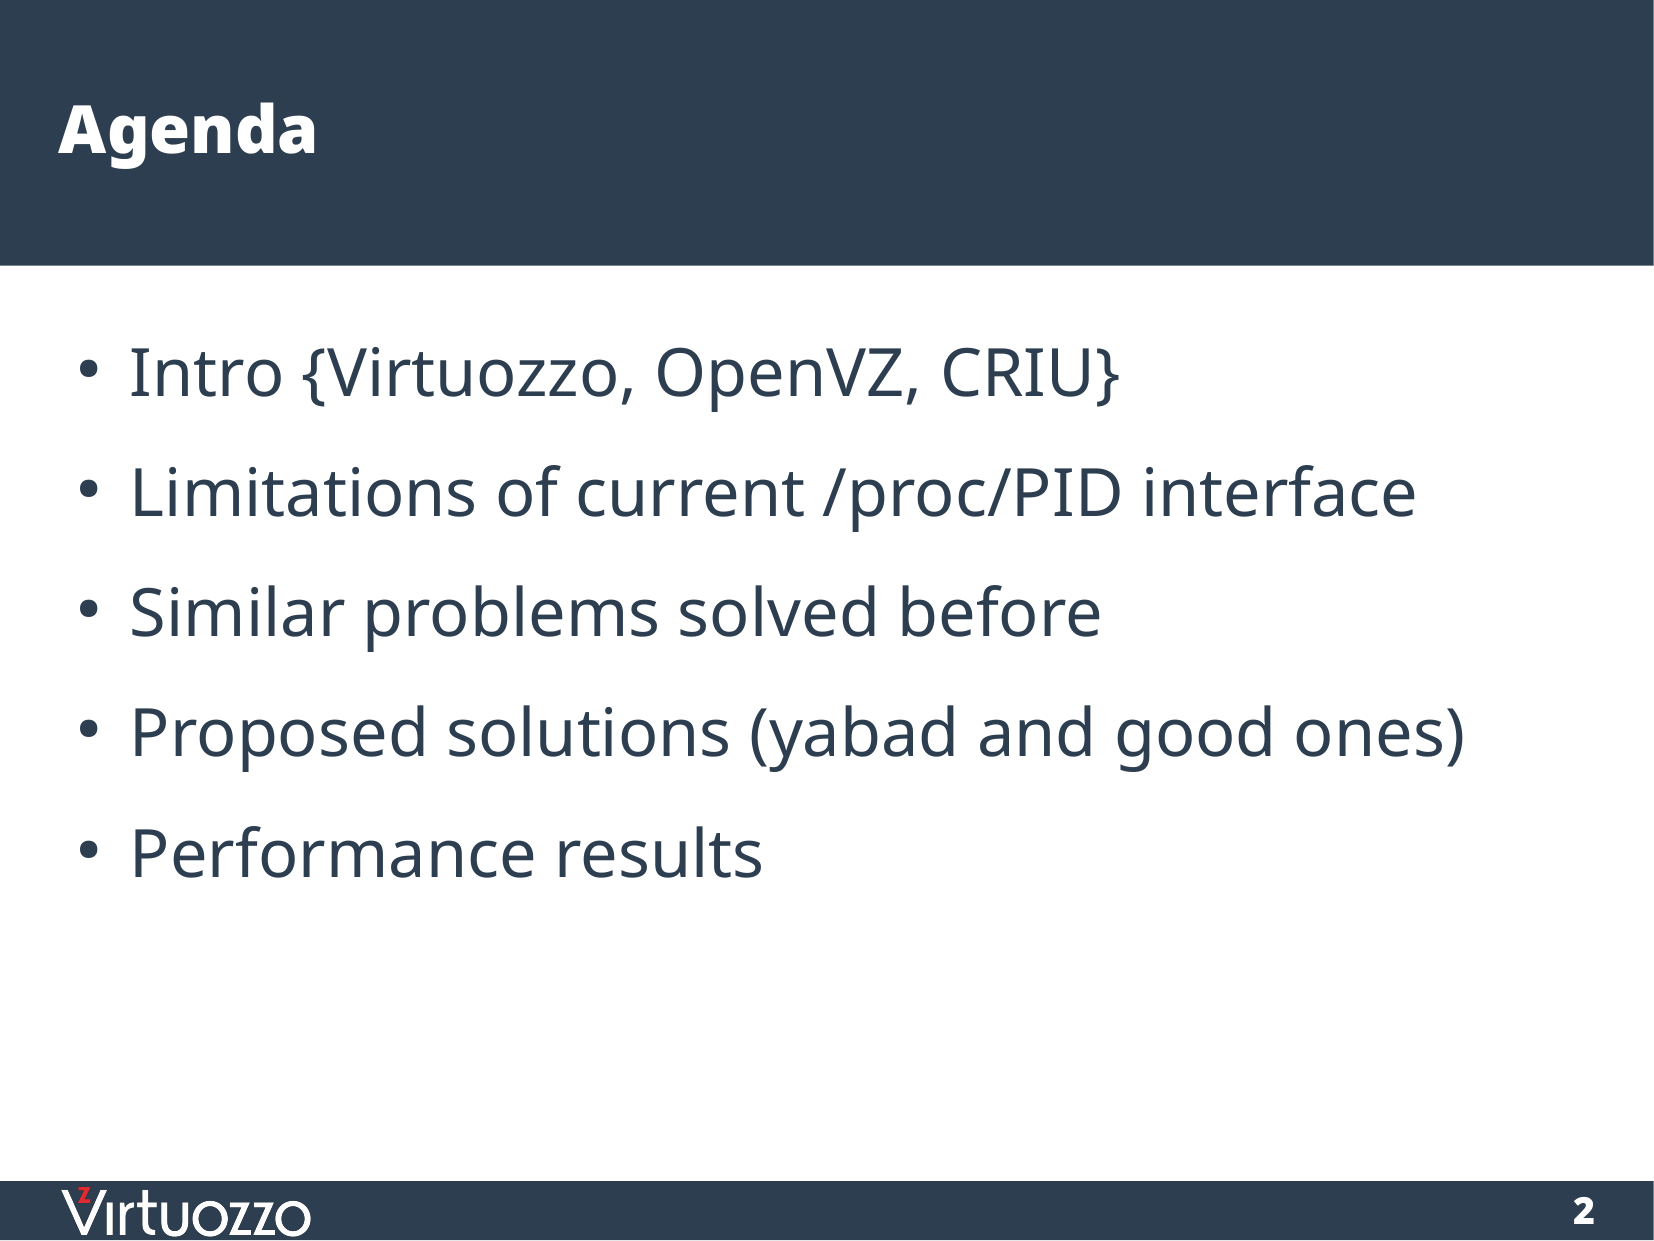

# Agenda
Intro {Virtuozzo, OpenVZ, CRIU}
Limitations of current /proc/PID interface
Similar problems solved before
Proposed solutions (yabad and good ones)
Performance results
2